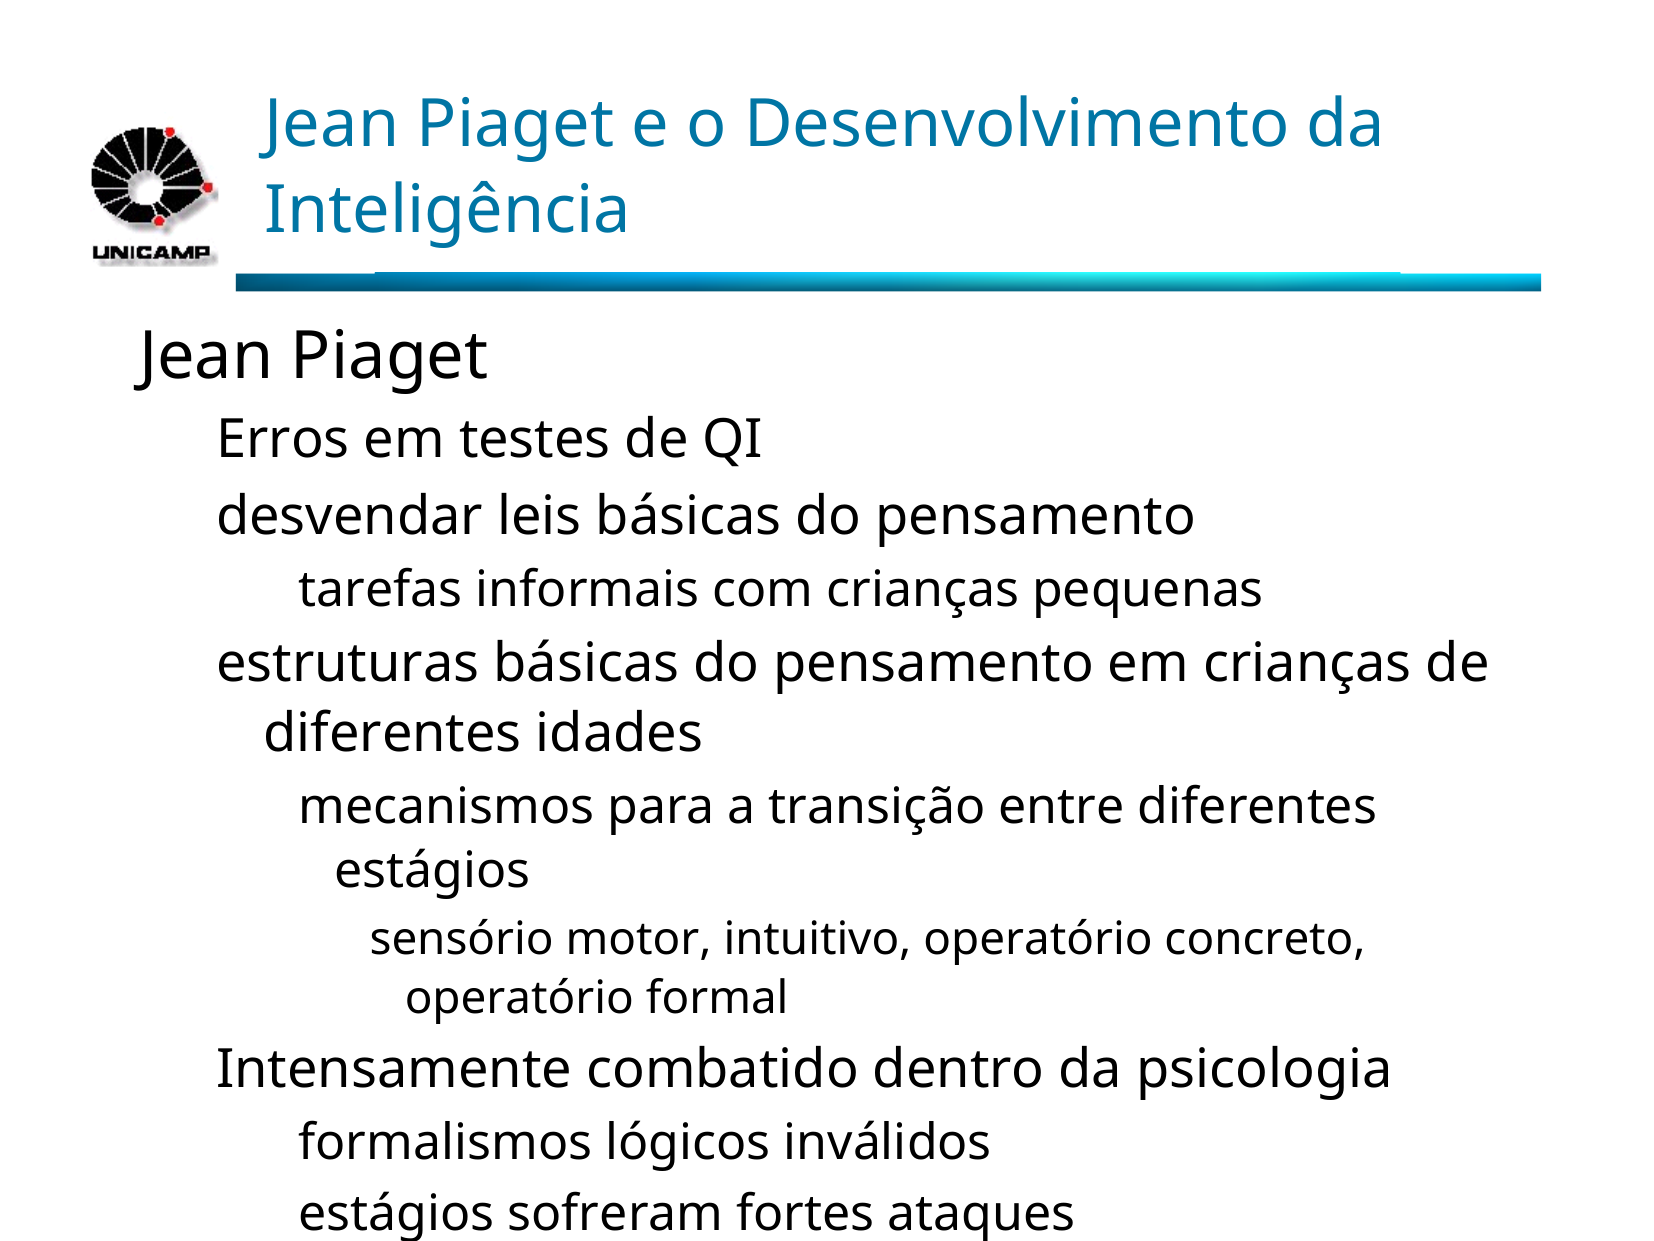

# Jean Piaget e o Desenvolvimento da Inteligência
Jean Piaget
Erros em testes de QI
desvendar leis básicas do pensamento
tarefas informais com crianças pequenas
estruturas básicas do pensamento em crianças de diferentes idades
mecanismos para a transição entre diferentes estágios
sensório motor, intuitivo, operatório concreto, operatório formal
Intensamente combatido dentro da psicologia
formalismos lógicos inválidos
estágios sofreram fortes ataques